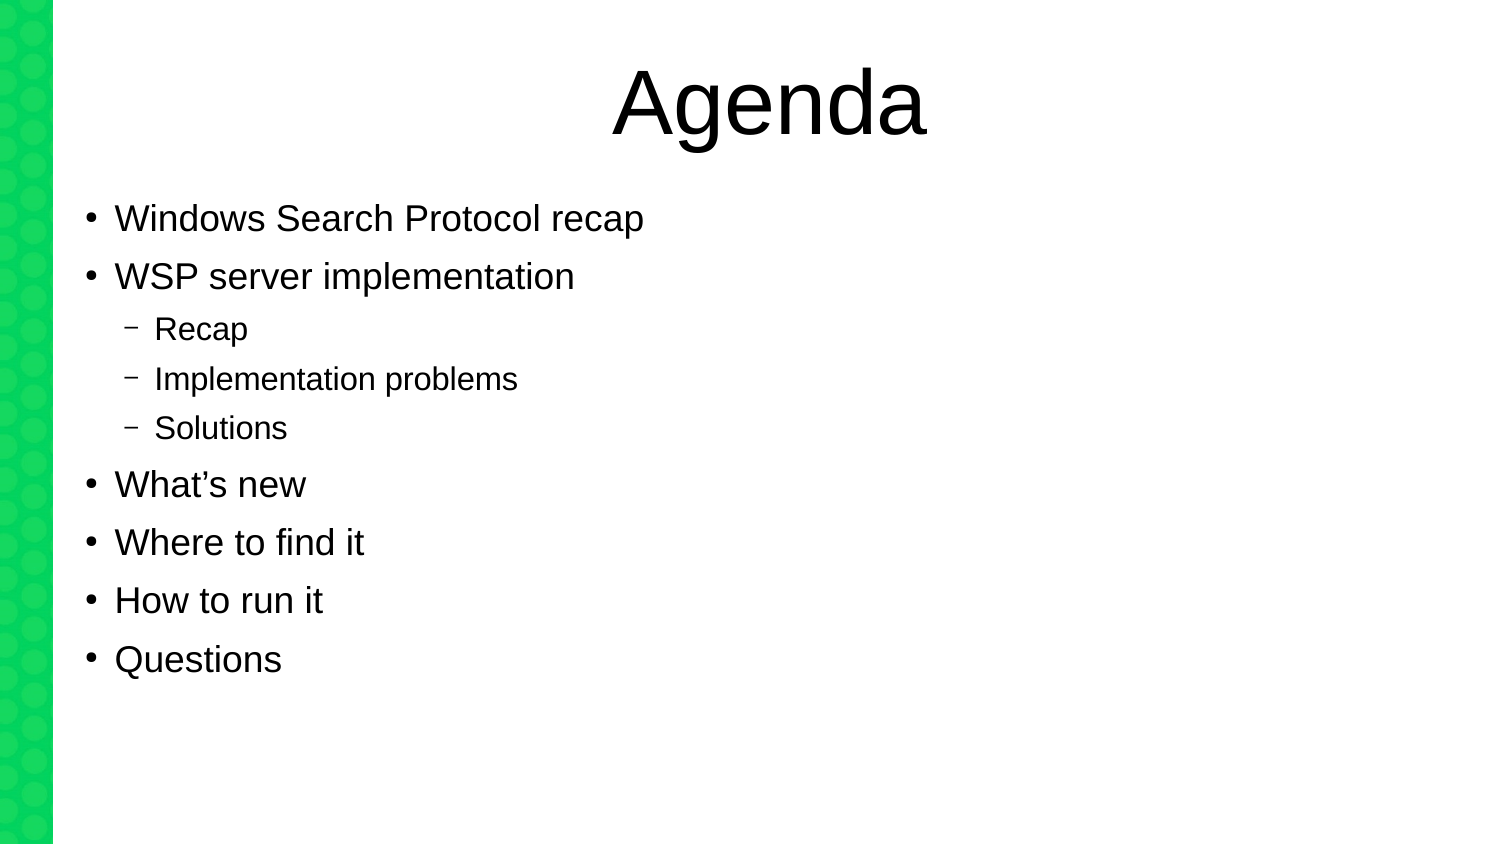

# Agenda
Windows Search Protocol recap
WSP server implementation
Recap
Implementation problems
Solutions
What’s new
Where to find it
How to run it
Questions